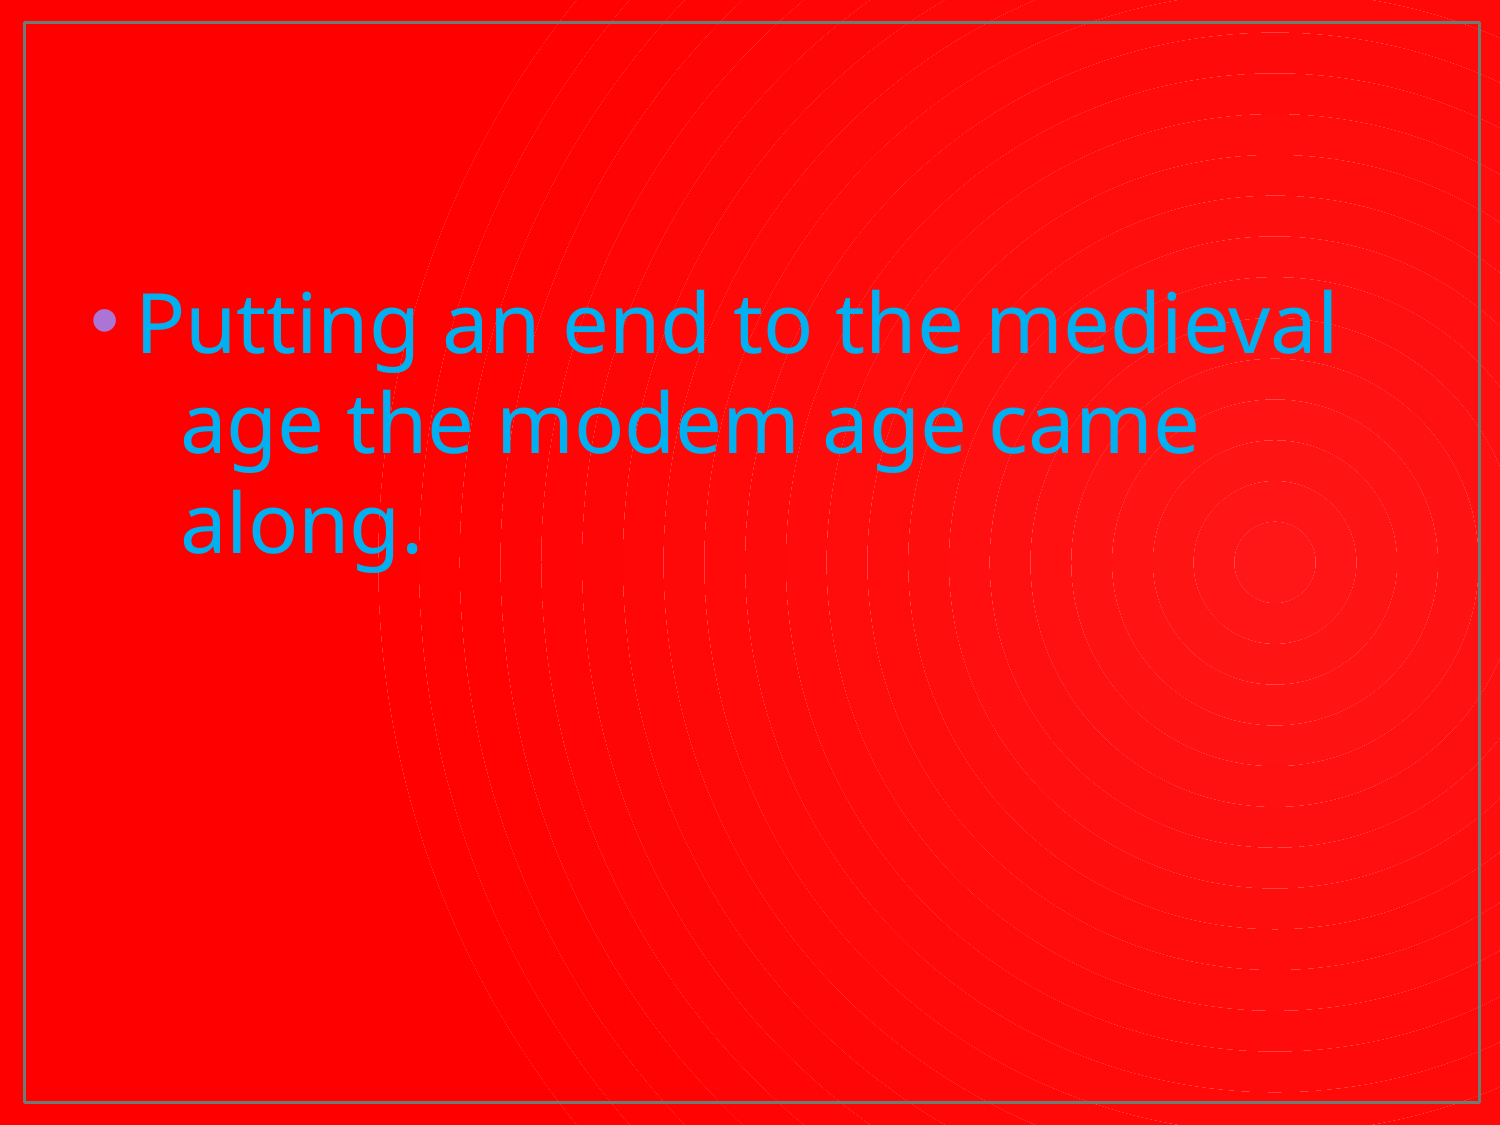

#
Putting an end to the medieval age the modem age came along.